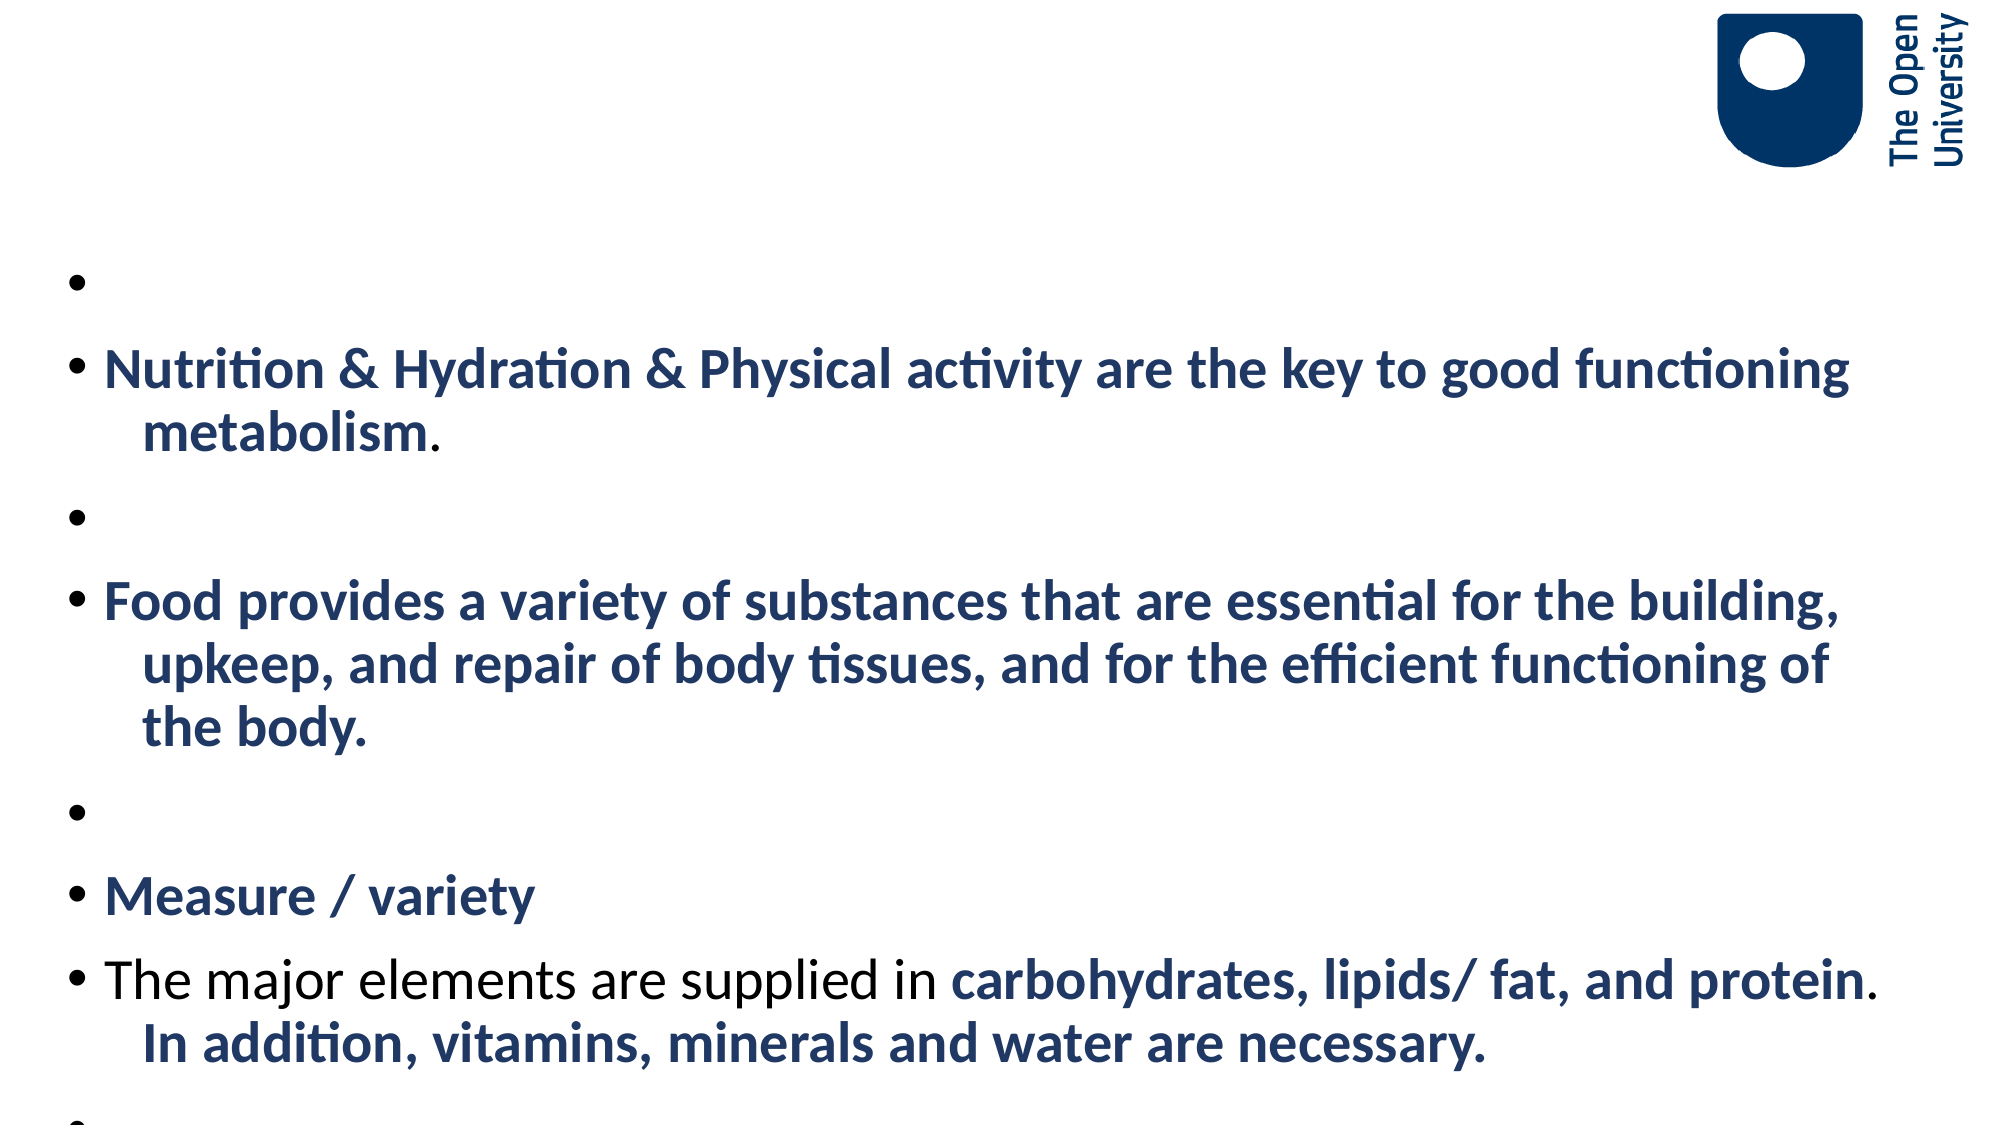

# Nutrition & Hydration & Physical activity are the key to good functioning metabolism.
Food provides a variety of substances that are essential for the building, upkeep, and repair of body tissues, and for the efficient functioning of the body.
Measure / variety
The major elements are supplied in carbohydrates, lipids/ fat, and protein. In addition, vitamins, minerals and water are necessary.